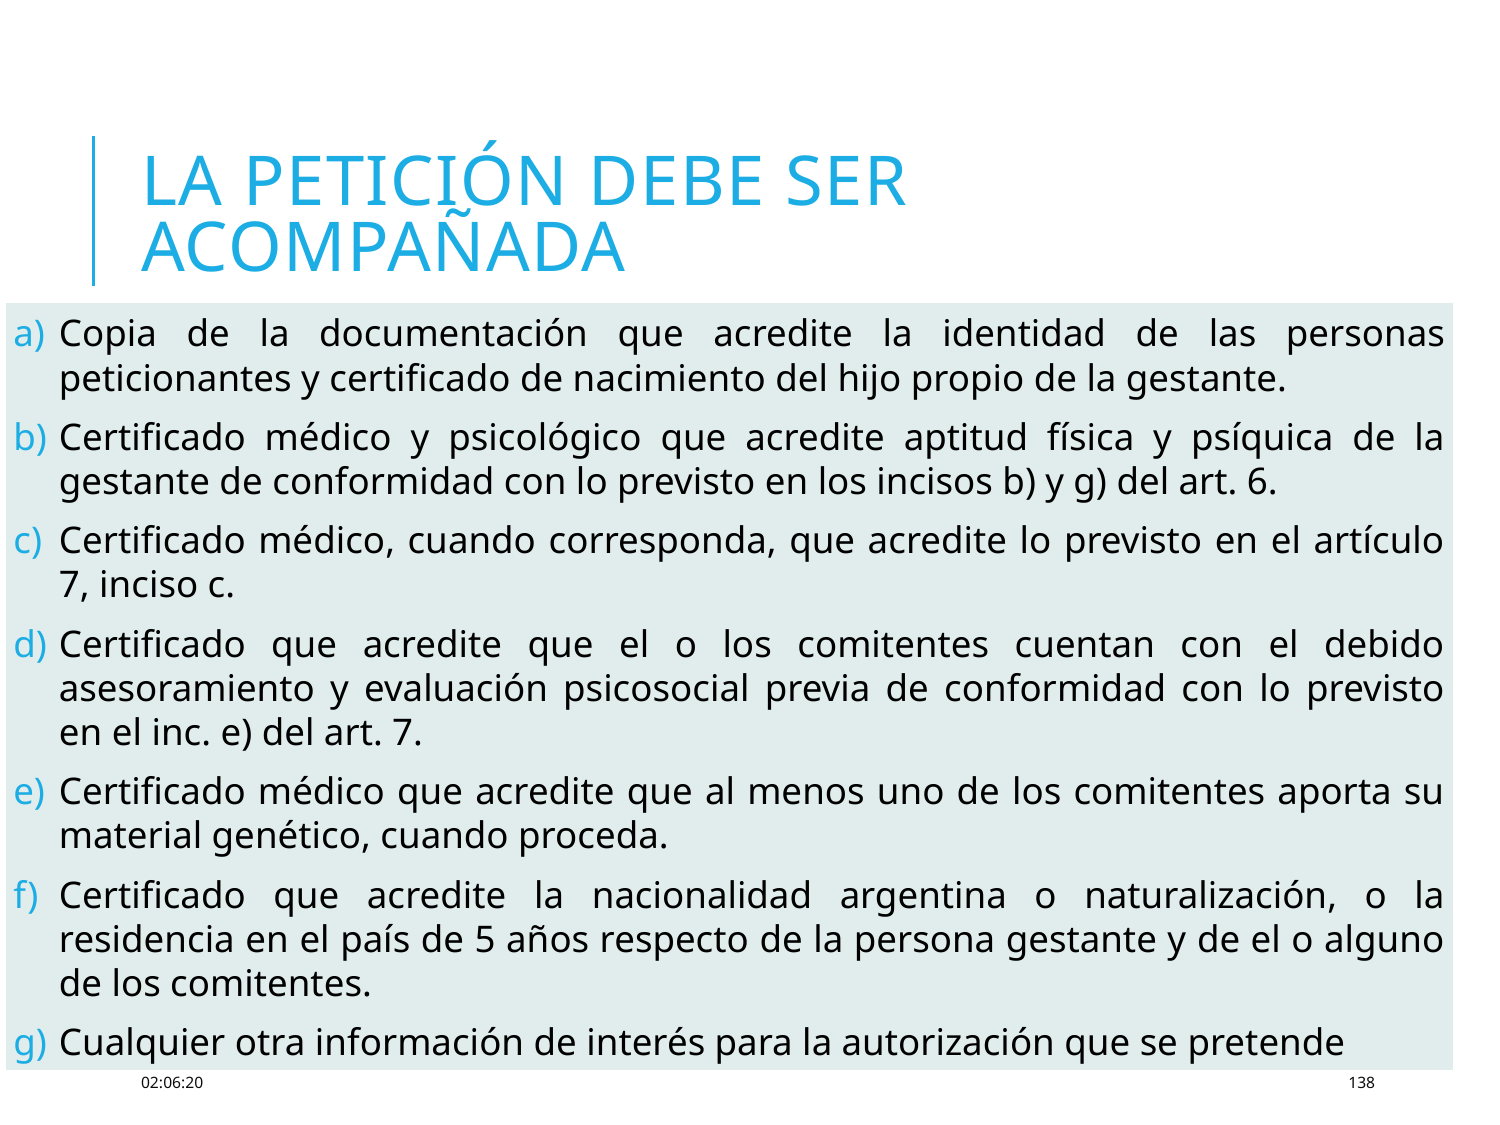

# La petición debe ser acompañada
Copia de la documentación que acredite la identidad de las personas peticionantes y certificado de nacimiento del hijo propio de la gestante.
Certificado médico y psicológico que acredite aptitud física y psíquica de la gestante de conformidad con lo previsto en los incisos b) y g) del art. 6.
Certificado médico, cuando corresponda, que acredite lo previsto en el artículo 7, inciso c.
Certificado que acredite que el o los comitentes cuentan con el debido asesoramiento y evaluación psicosocial previa de conformidad con lo previsto en el inc. e) del art. 7.
Certificado médico que acredite que al menos uno de los comitentes aporta su material genético, cuando proceda.
Certificado que acredite la nacionalidad argentina o naturalización, o la residencia en el país de 5 años respecto de la persona gestante y de el o alguno de los comitentes.
Cualquier otra información de interés para la autorización que se pretende
02:48:06